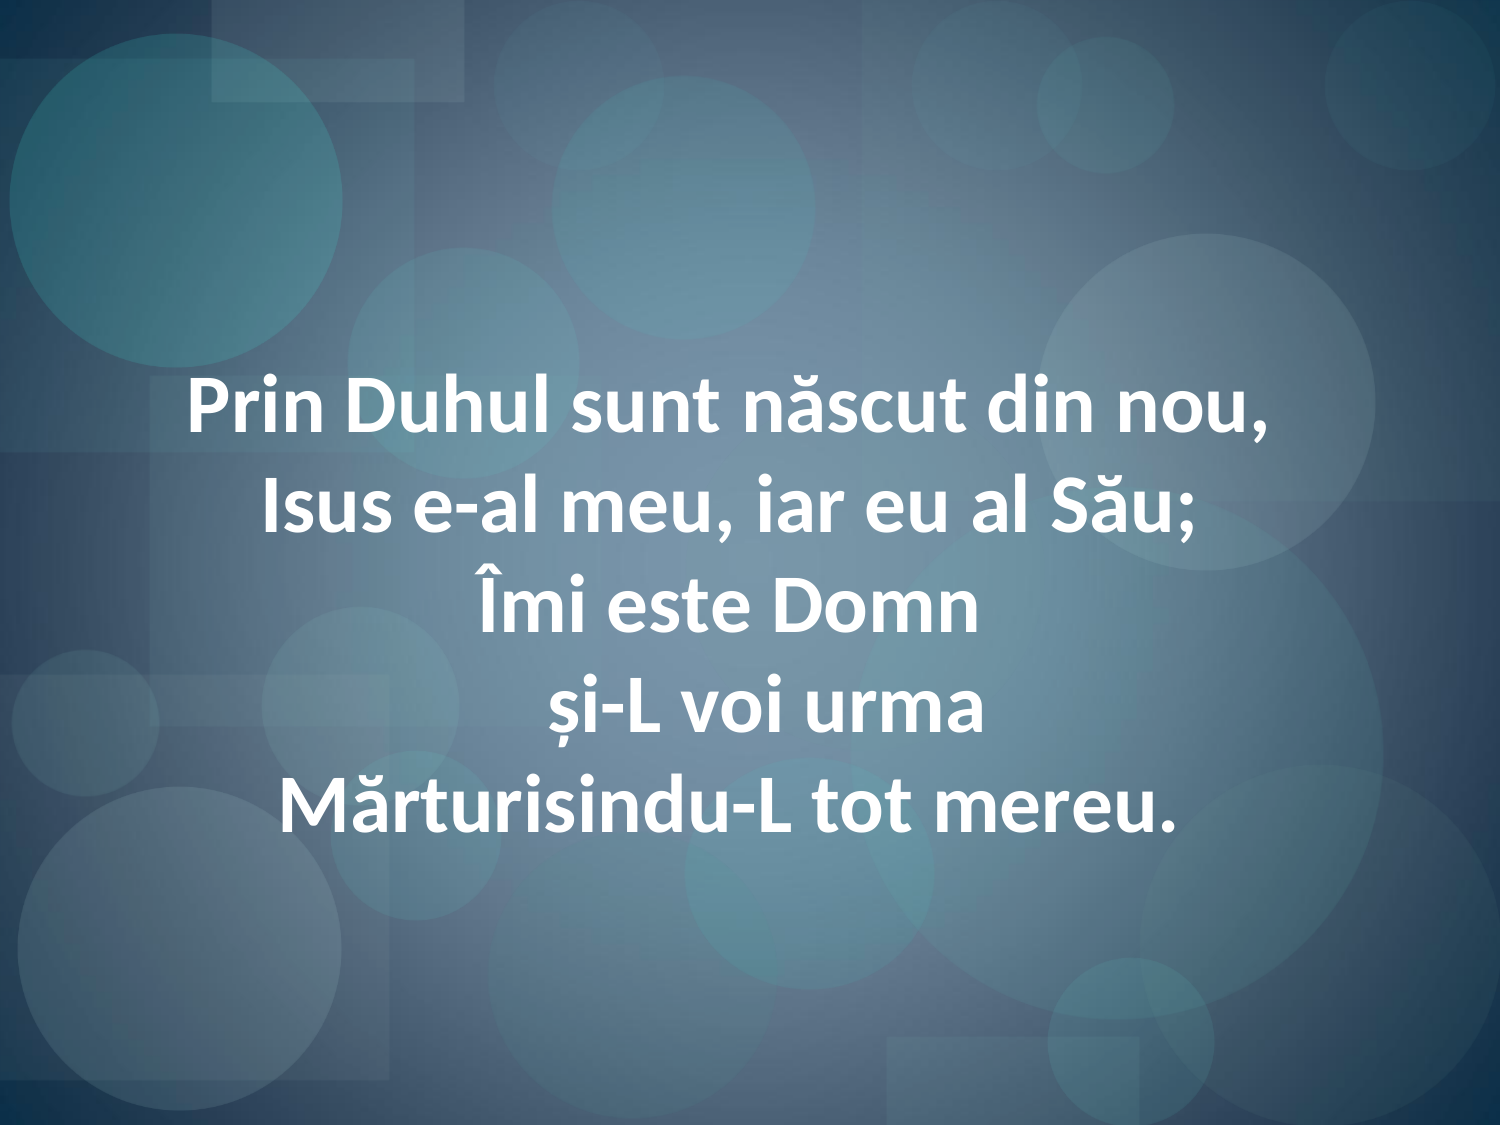

Prin Duhul sunt născut din nou,
Isus e-al meu, iar eu al Său;
Îmi este Domn
	şi-L voi urma
Mărturisindu-L tot mereu.